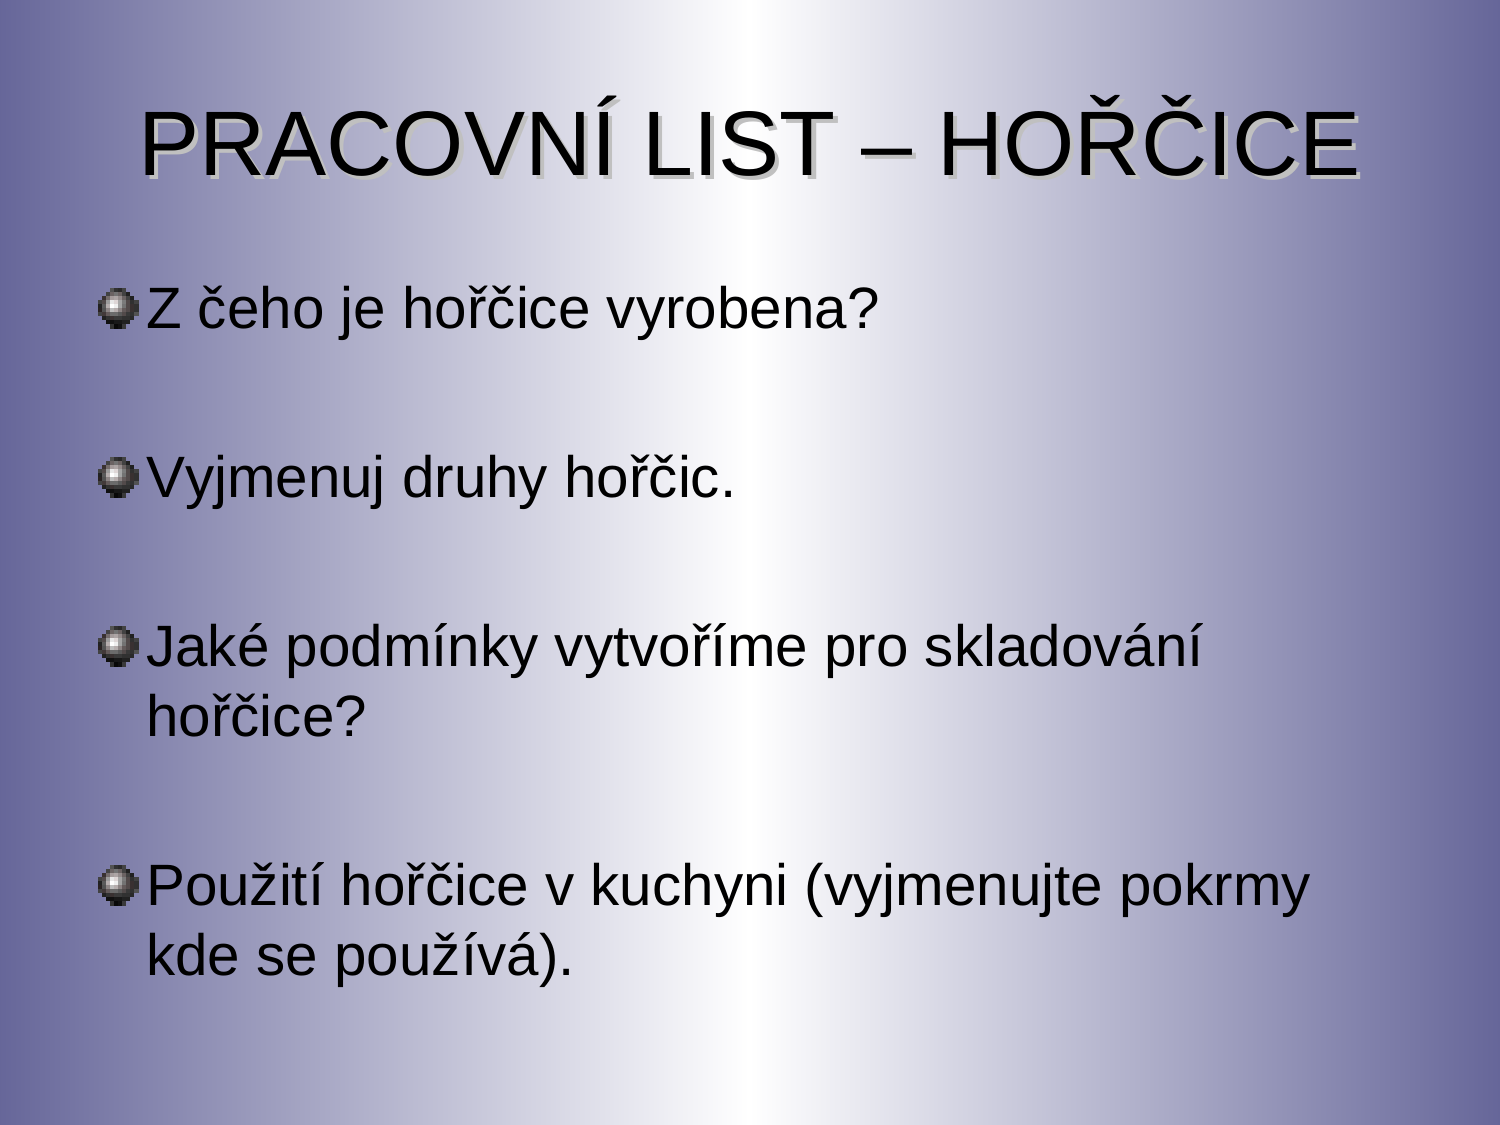

# PRACOVNÍ LIST – HOŘČICE
Z čeho je hořčice vyrobena?
Vyjmenuj druhy hořčic.
Jaké podmínky vytvoříme pro skladování hořčice?
Použití hořčice v kuchyni (vyjmenujte pokrmy kde se používá).